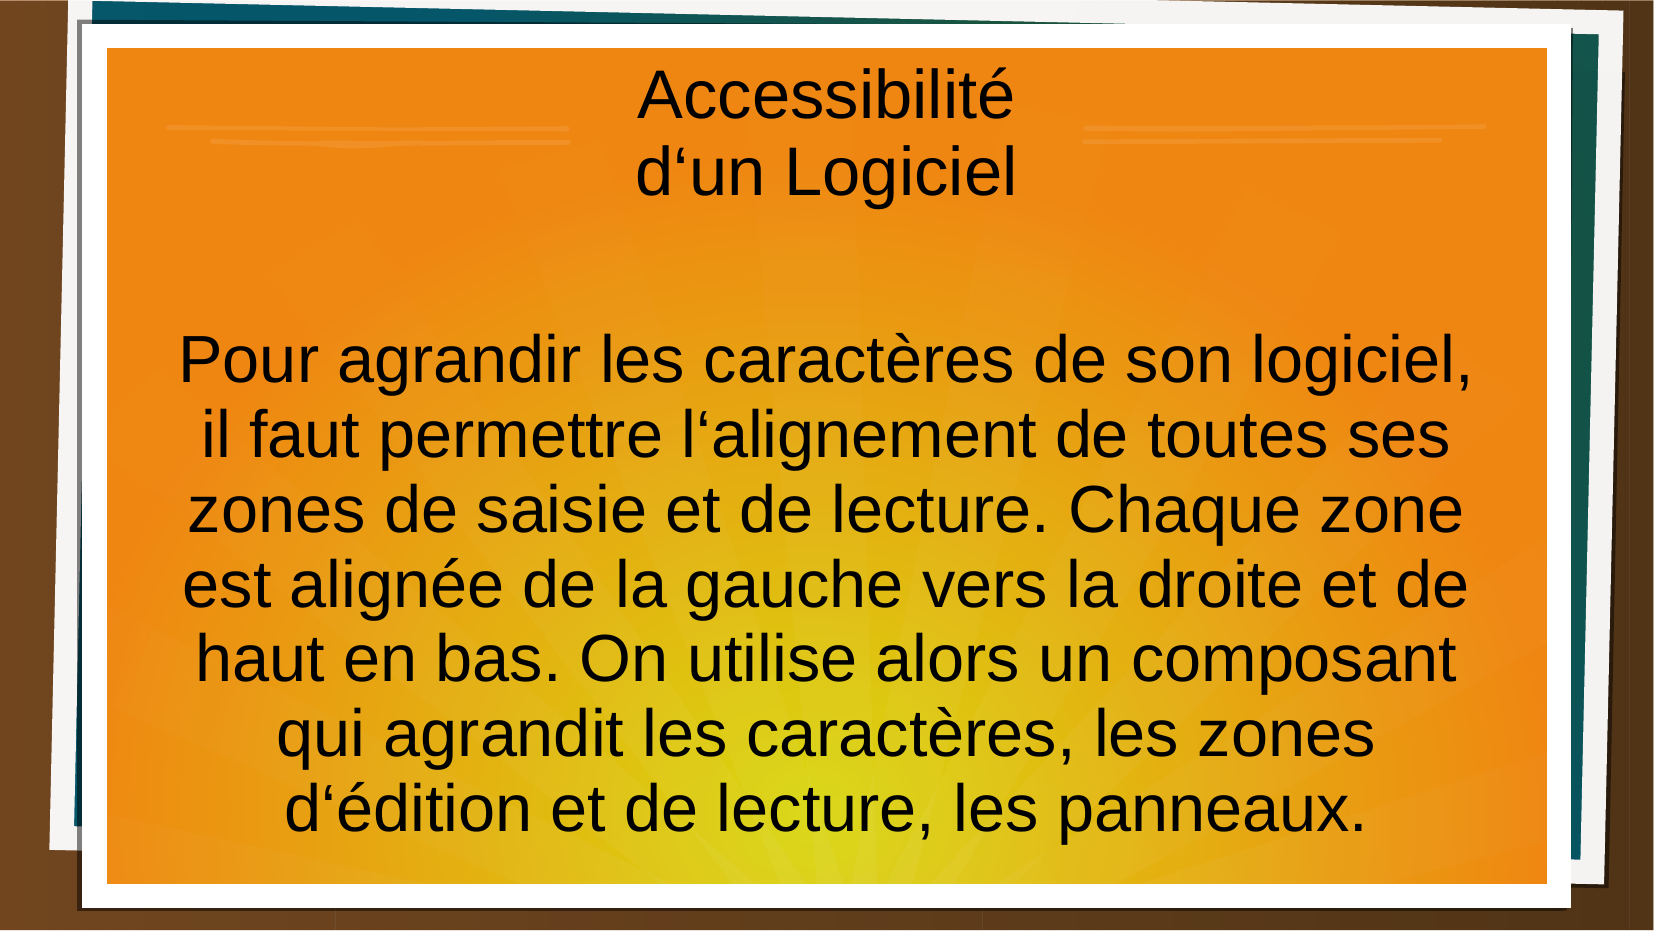

# Accessibilité d‘un Logiciel
Pour agrandir les caractères de son logiciel, il faut permettre l‘alignement de toutes ses zones de saisie et de lecture. Chaque zone est alignée de la gauche vers la droite et de haut en bas. On utilise alors un composant qui agrandit les caractères, les zones d‘édition et de lecture, les panneaux.